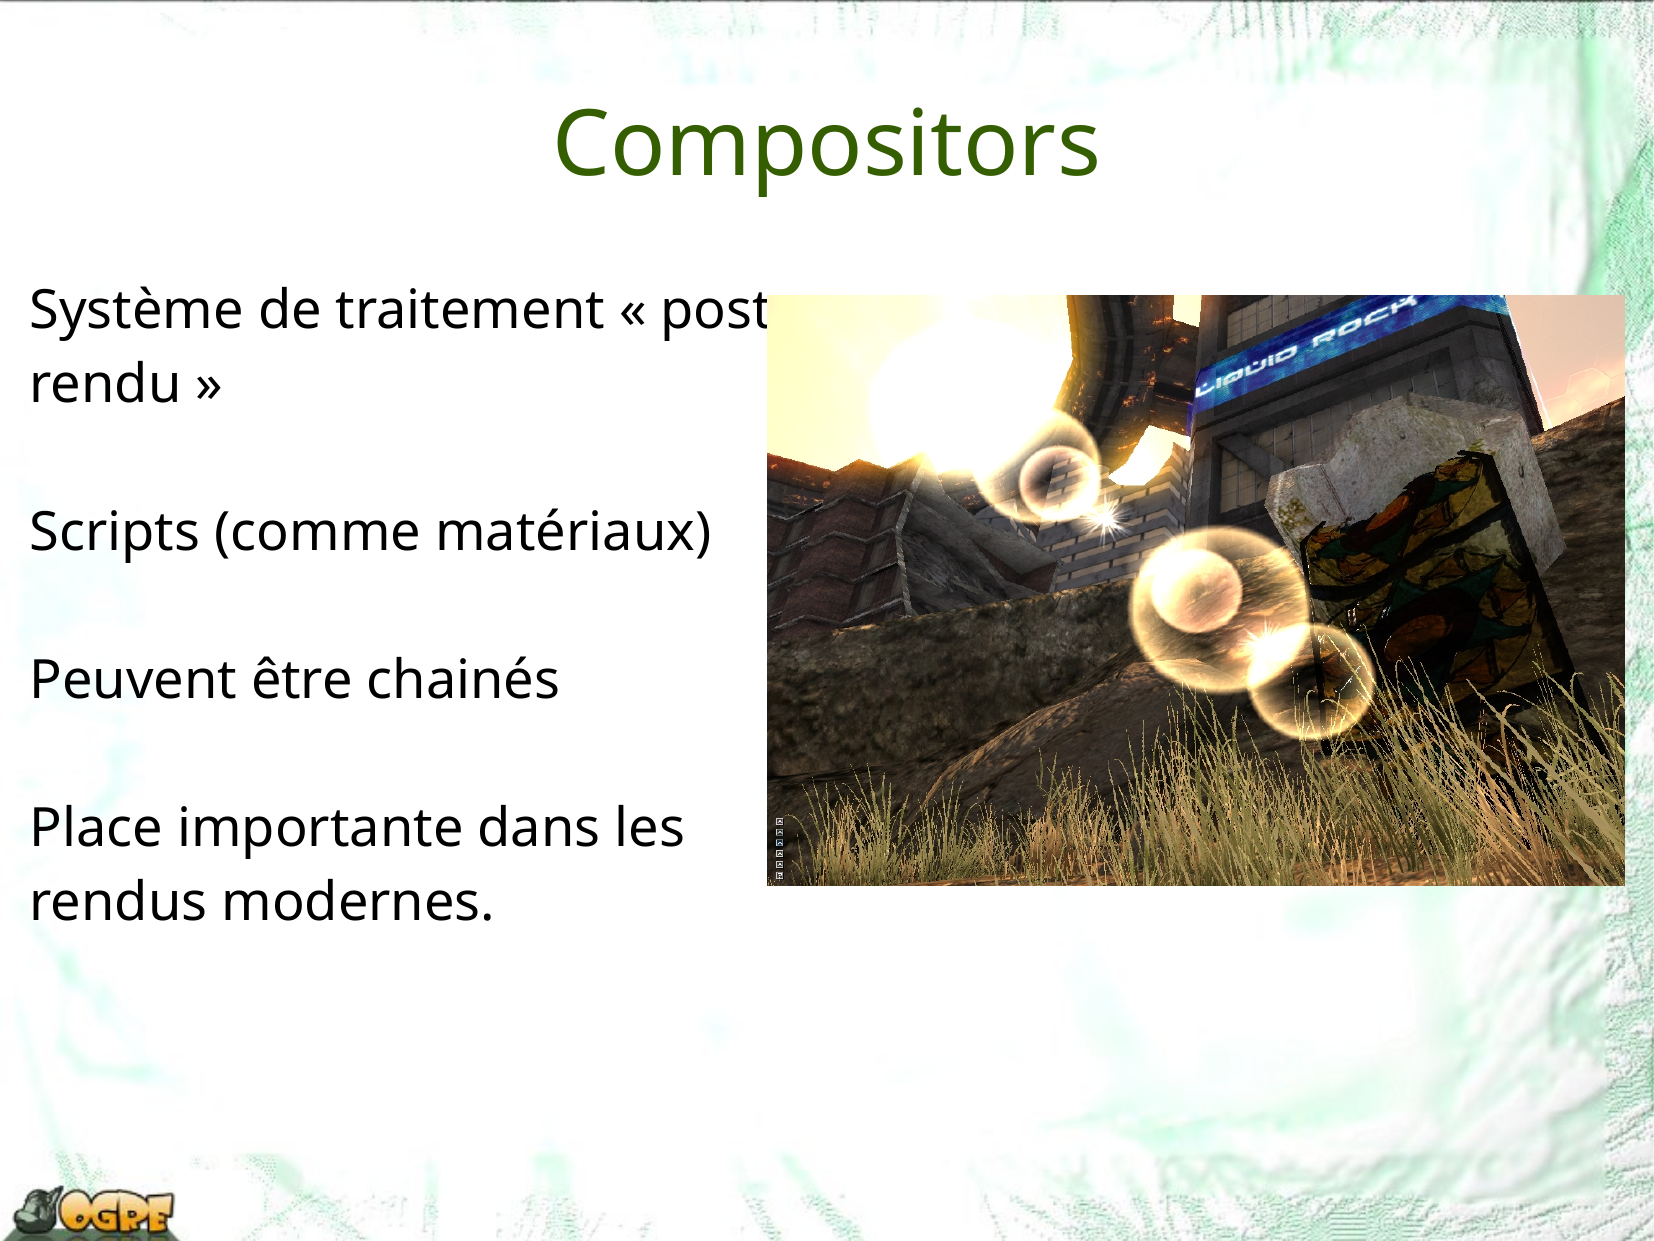

Compositors
# Système de traitement « post rendu » Scripts (comme matériaux) Peuvent être chainés Place importante dans les rendus modernes.